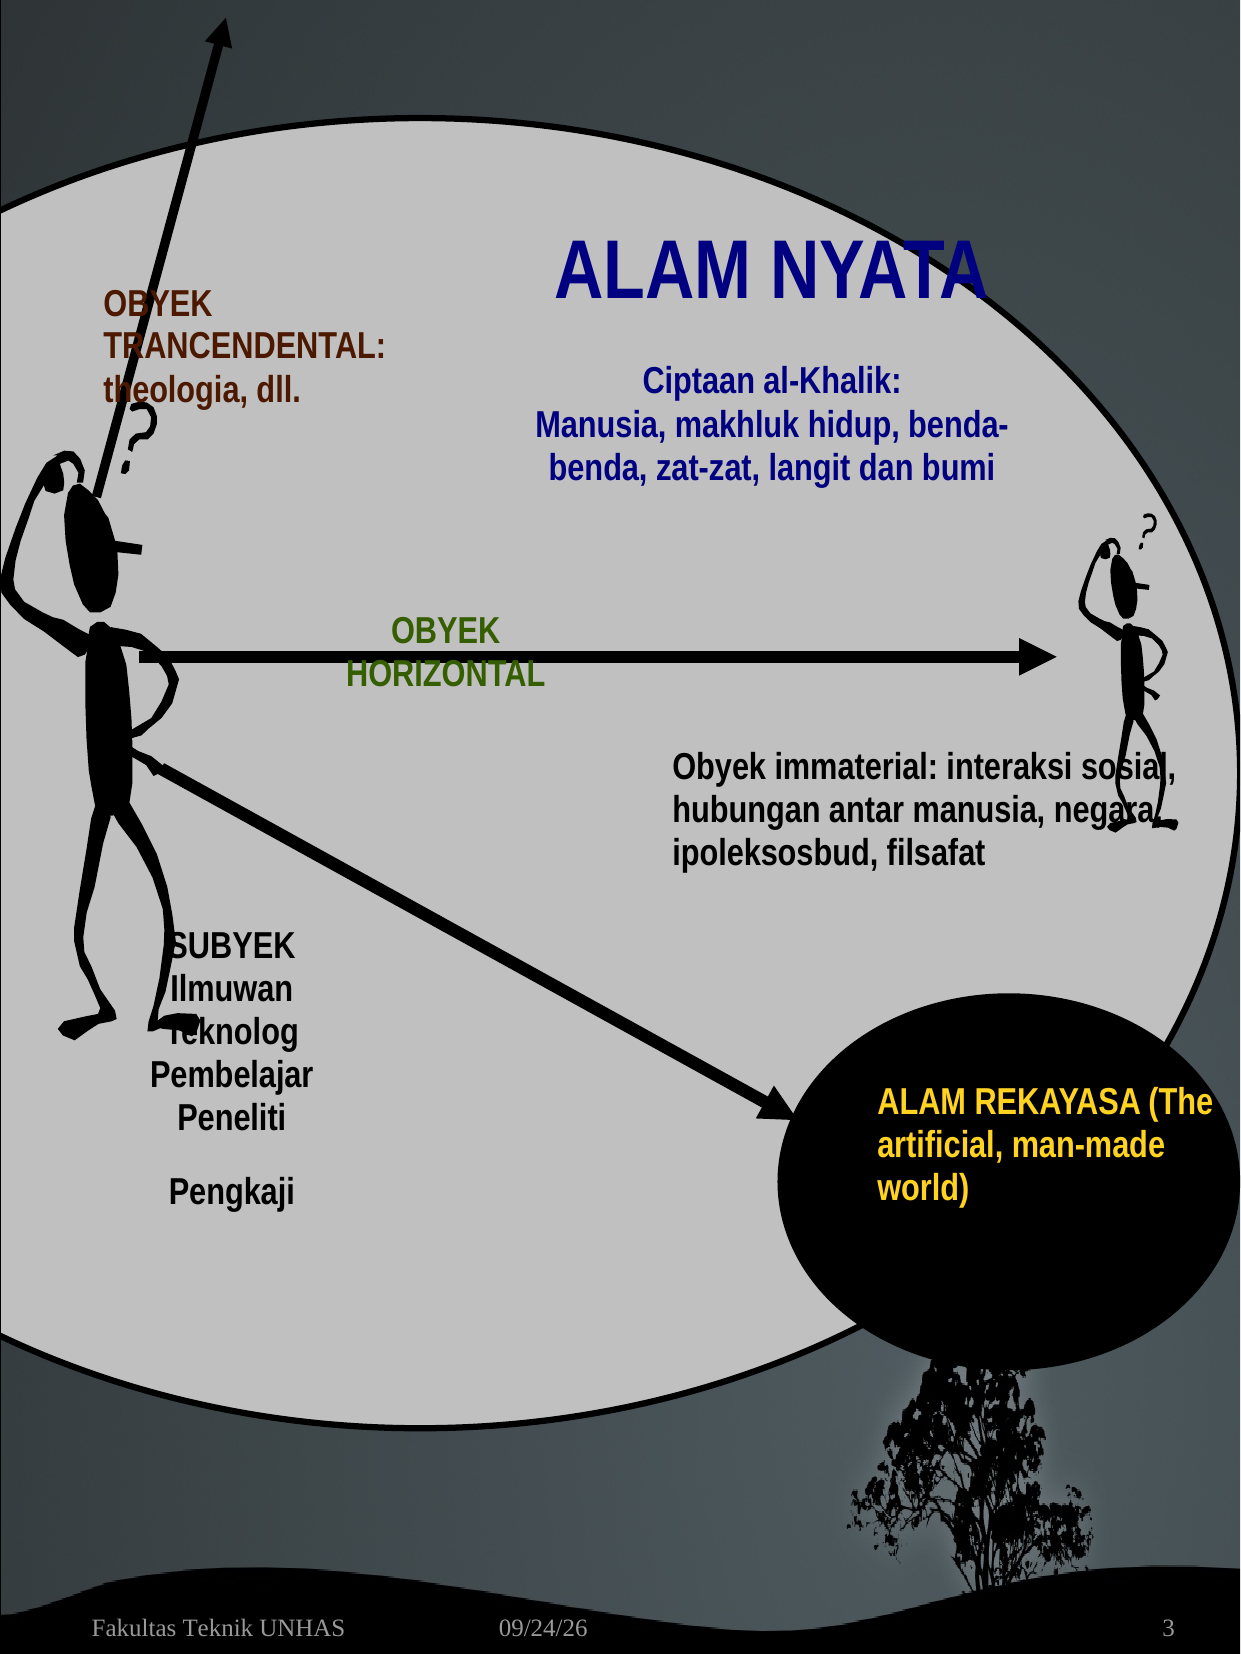

ALAM NYATA
Ciptaan al-Khalik:
Manusia, makhluk hidup, benda-benda, zat-zat, langit dan bumi
OBYEK TRANCENDENTAL: theologia, dll.
OBYEK HORIZONTAL
Obyek immaterial: interaksi sosial, hubungan antar manusia, negara, ipoleksosbud, filsafat
SUBYEK
Ilmuwan
Teknolog
Pembelajar
Peneliti
Pengkaji
ALAM REKAYASA (The artificial, man-made world)
Fakultas Teknik UNHAS
3